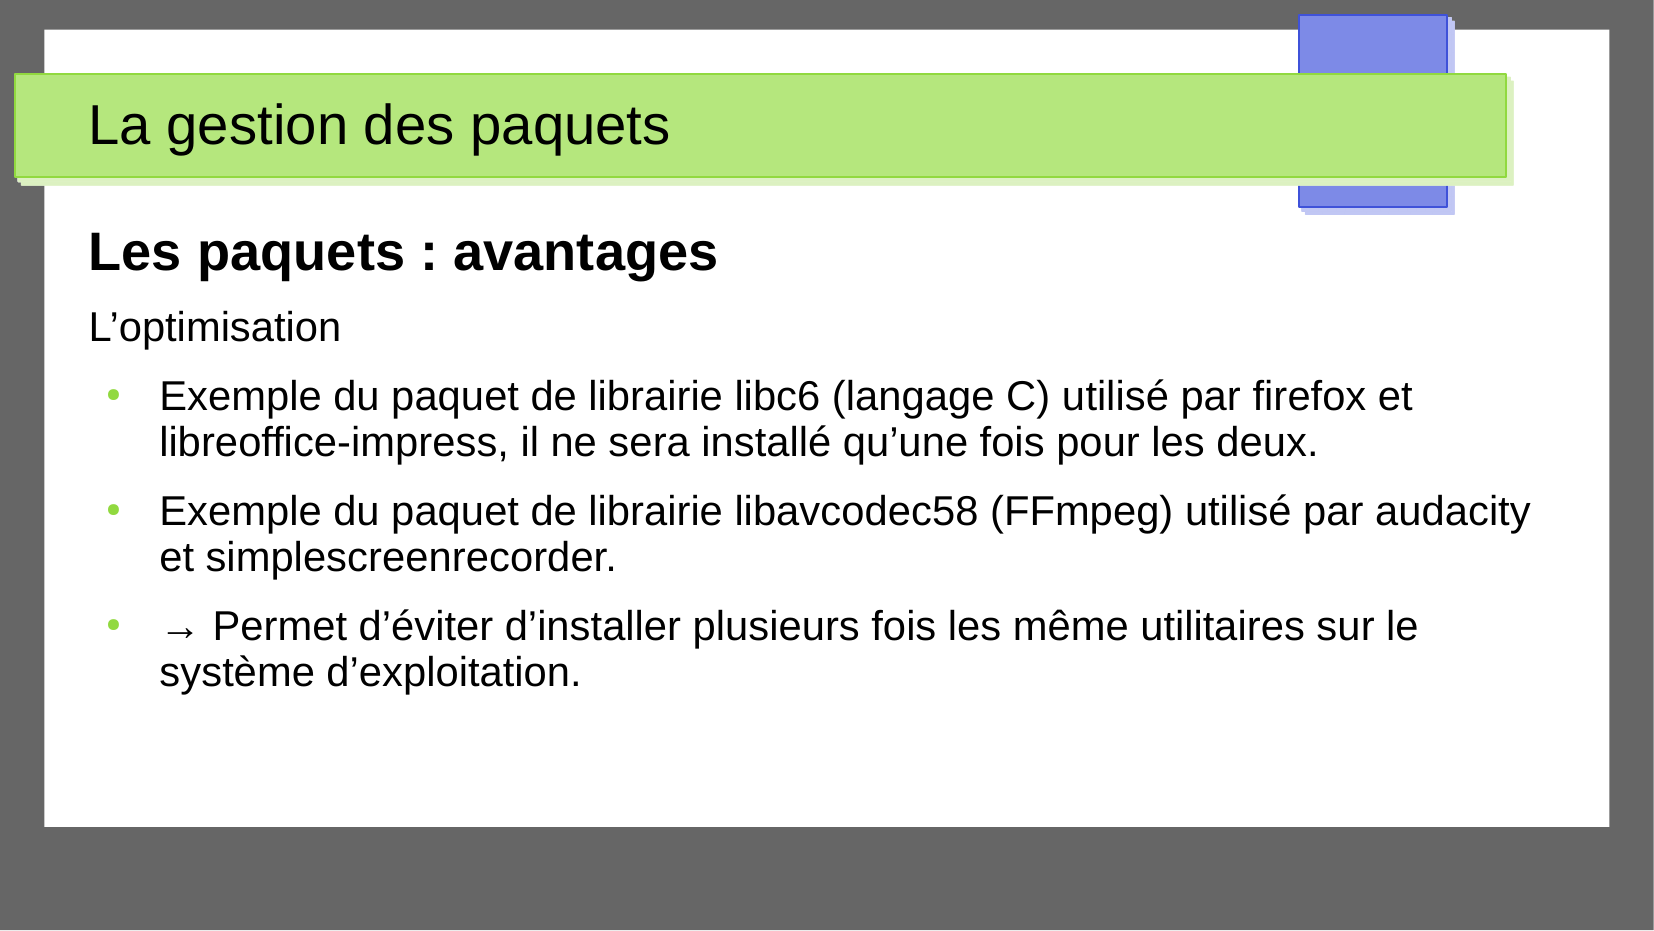

# La gestion des paquets
Les paquets : avantages
L’optimisation
Exemple du paquet de librairie libc6 (langage C) utilisé par firefox et libreoffice-impress, il ne sera installé qu’une fois pour les deux.
Exemple du paquet de librairie libavcodec58 (FFmpeg) utilisé par audacity et simplescreenrecorder.
→ Permet d’éviter d’installer plusieurs fois les même utilitaires sur le système d’exploitation.